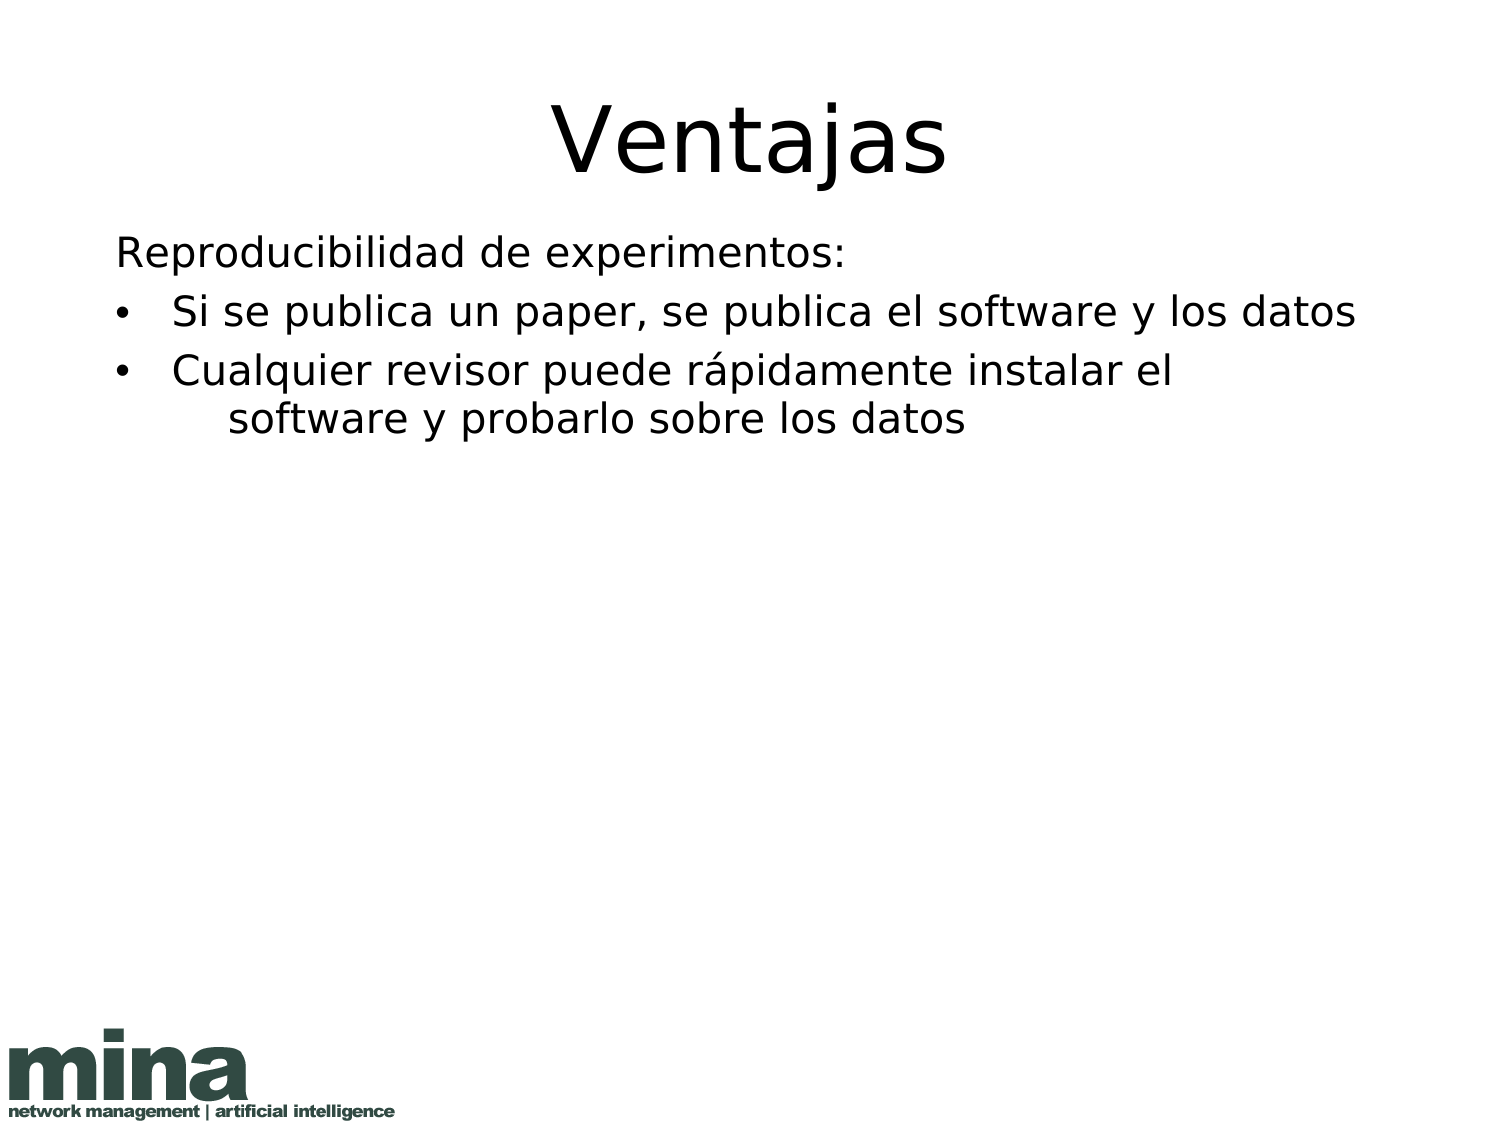

# Ventajas
Reproducibilidad de experimentos:
Si se publica un paper, se publica el software y los datos
Cualquier revisor puede rápidamente instalar el software y probarlo sobre los datos